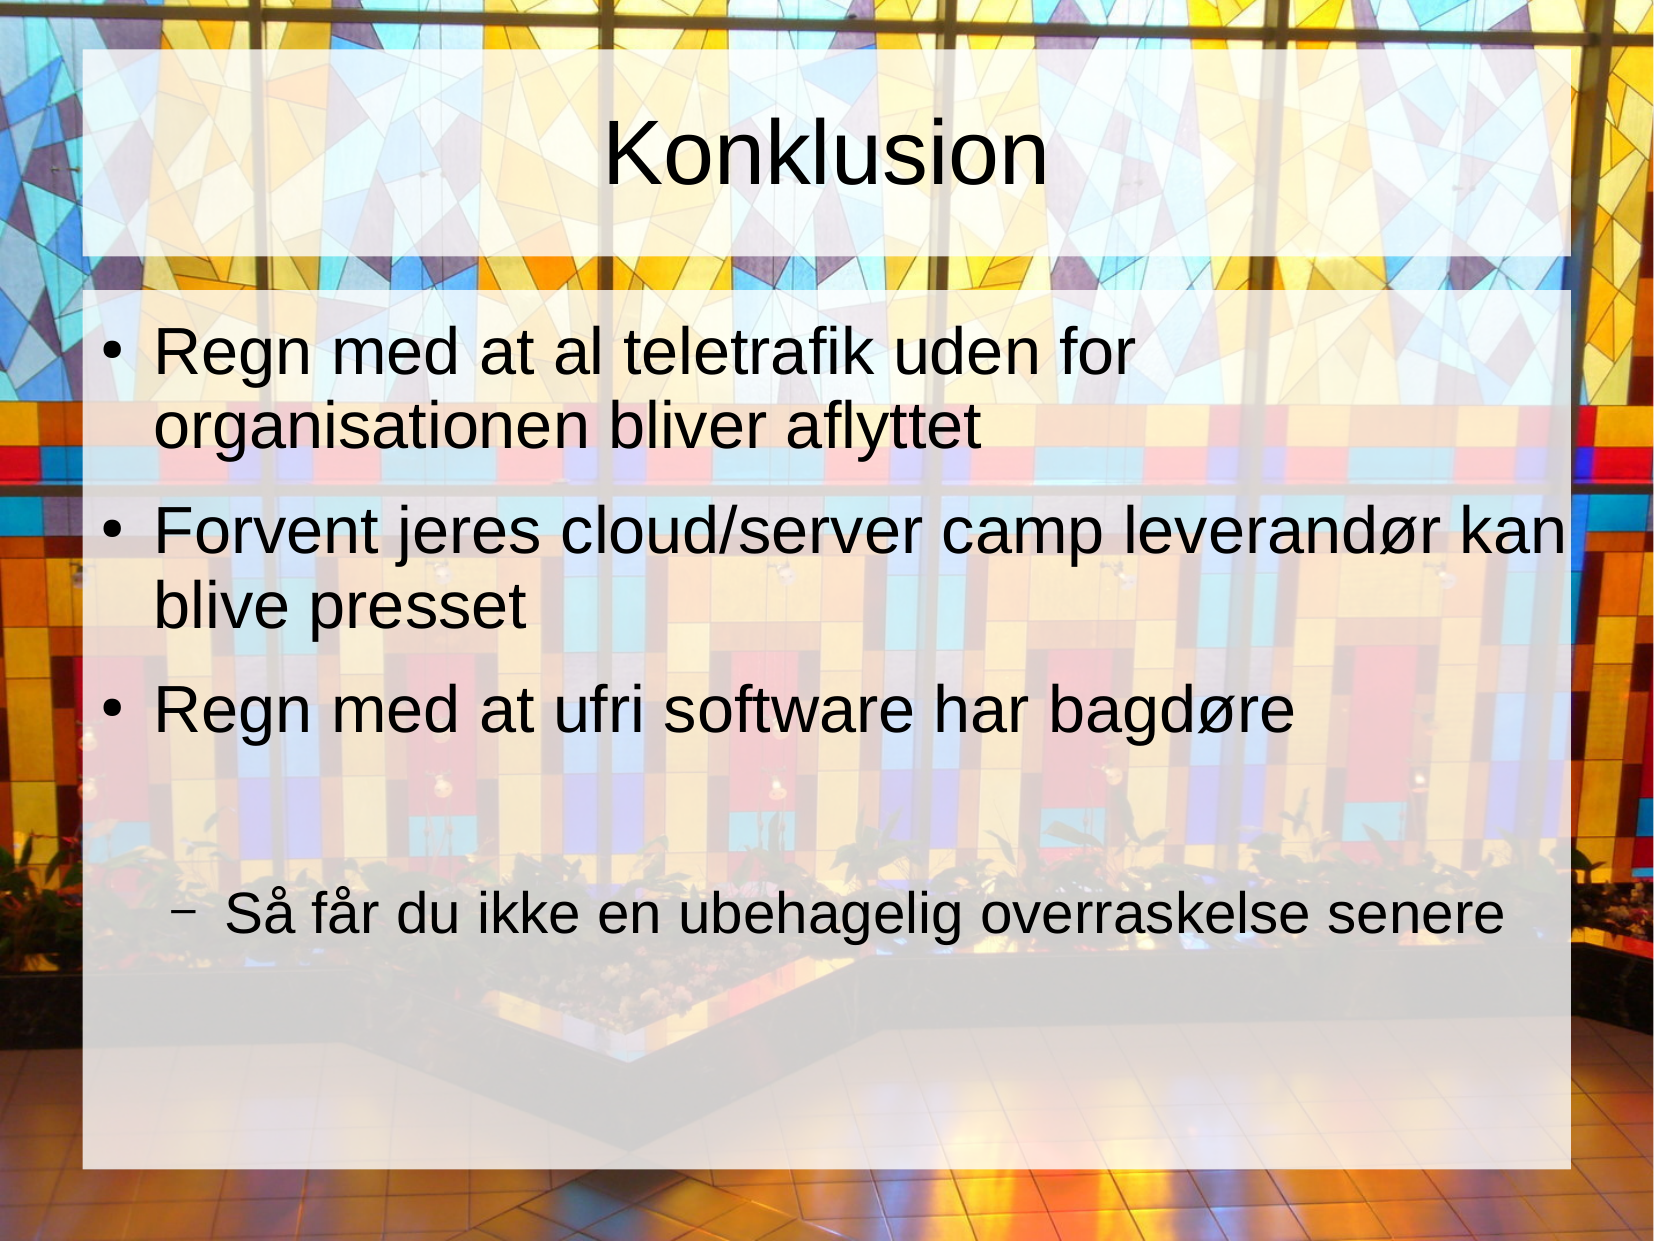

# Konklusion
Regn med at al teletrafik uden for organisationen bliver aflyttet
Forvent jeres cloud/server camp leverandør kan blive presset
Regn med at ufri software har bagdøre
Så får du ikke en ubehagelig overraskelse senere